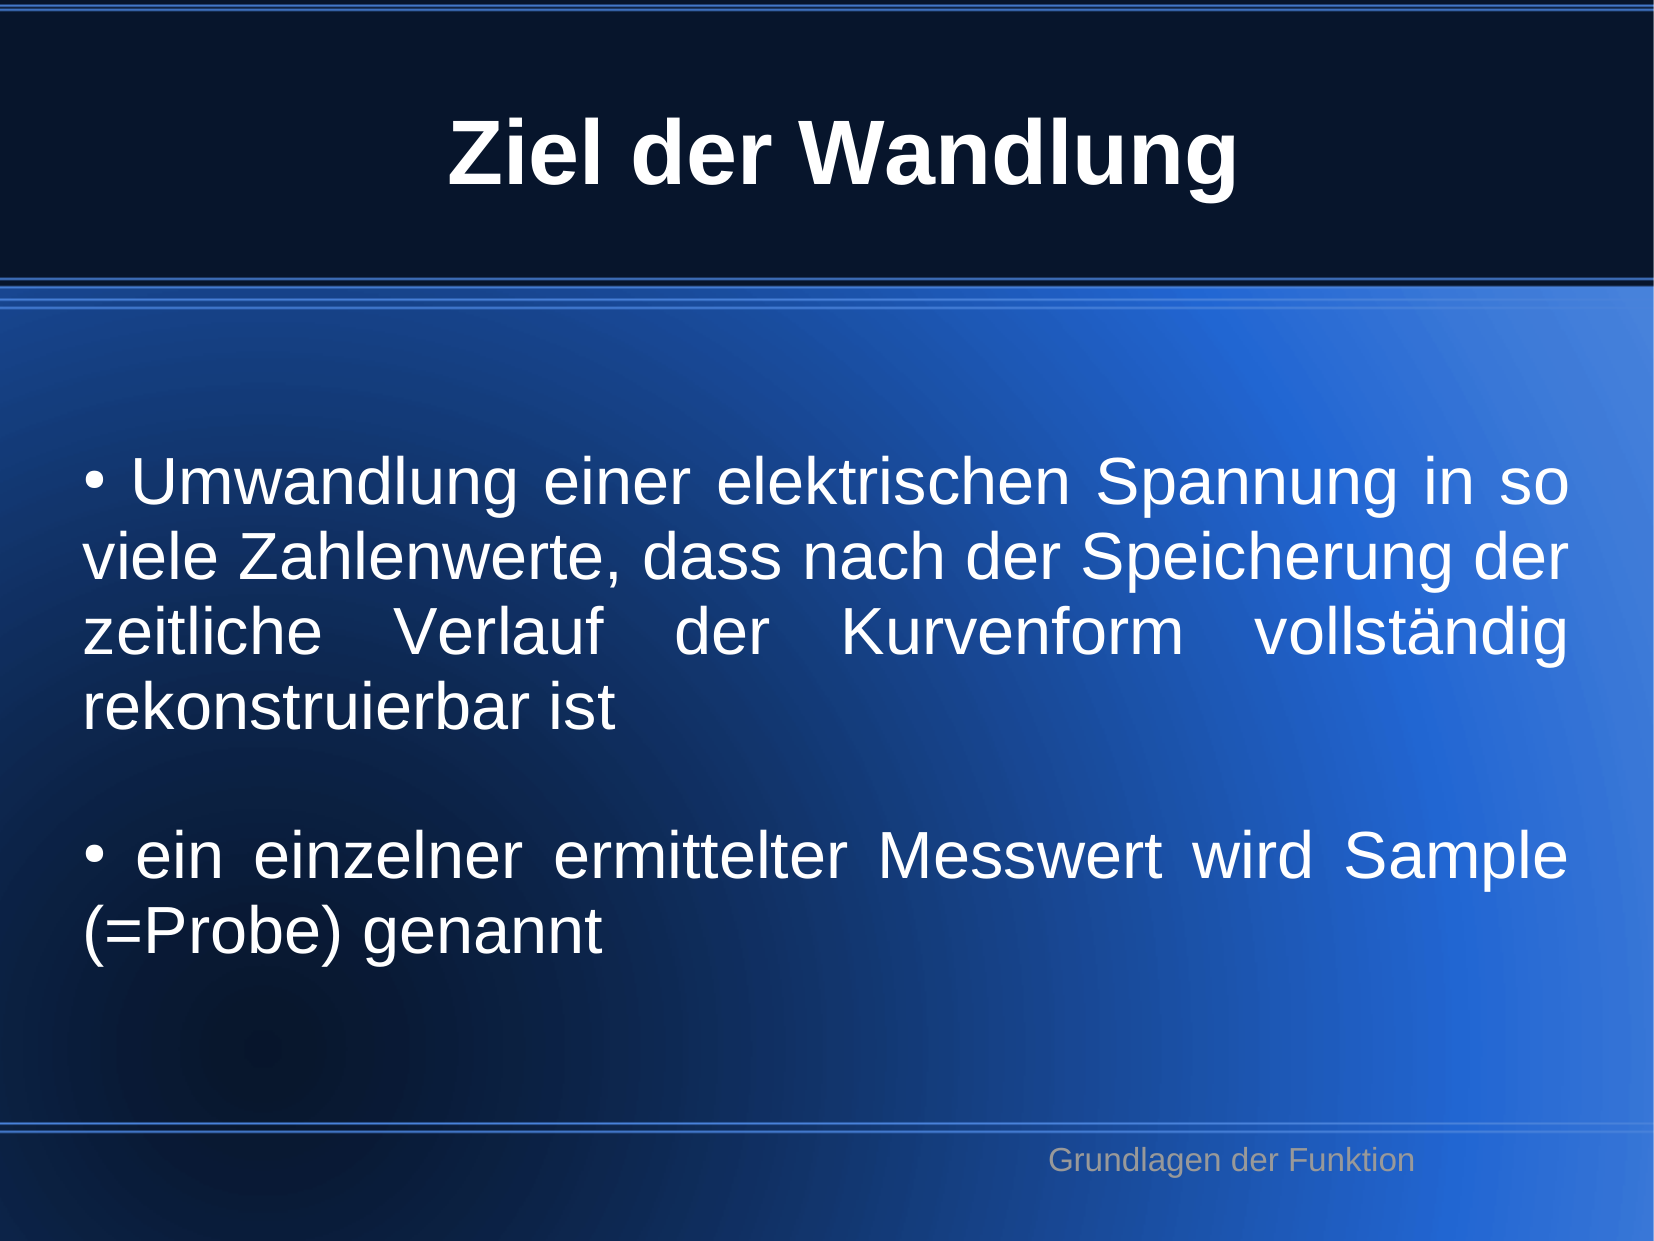

# Ziel der Wandlung
 Umwandlung einer elektrischen Spannung in so viele Zahlenwerte, dass nach der Speicherung der zeitliche Verlauf der Kurvenform vollständig rekonstruierbar ist
 ein einzelner ermittelter Messwert wird Sample (=Probe) genannt
Grundlagen der Funktion